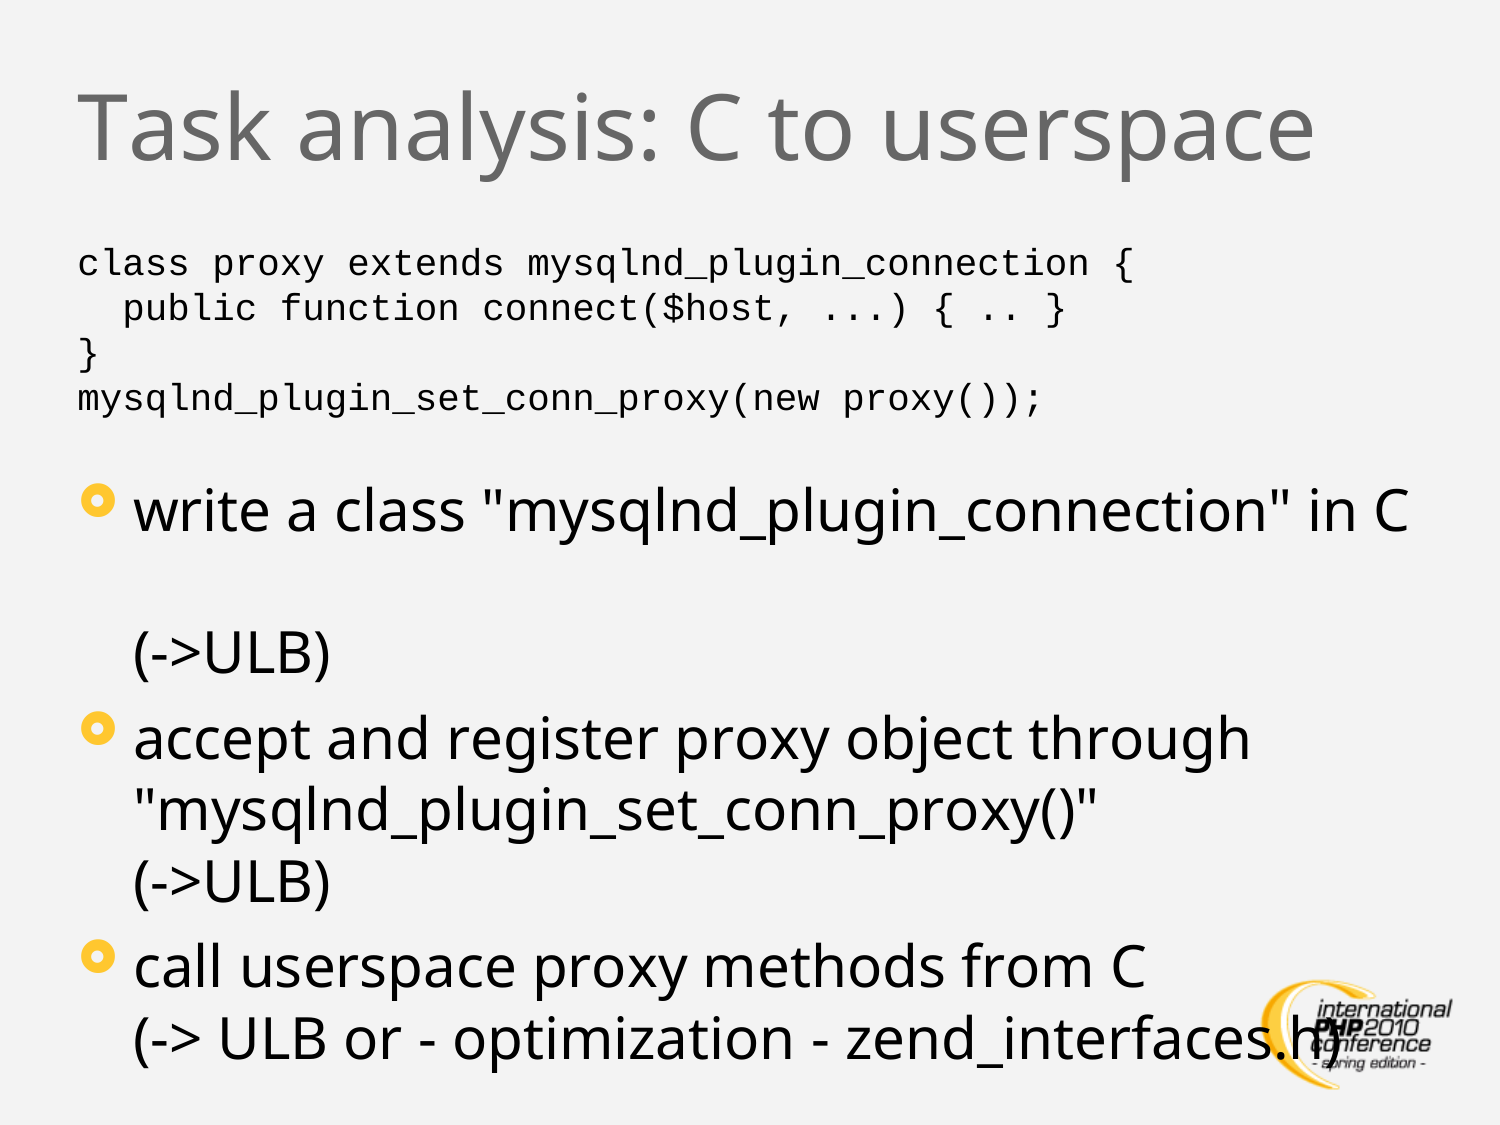

# Task analysis: C to userspace
class proxy extends mysqlnd_plugin_connection {
 public function connect($host, ...) { .. }
}
mysqlnd_plugin_set_conn_proxy(new proxy());
write a class "mysqlnd_plugin_connection" in C
(->ULB)
accept and register proxy object through "mysqlnd_plugin_set_conn_proxy()"
(->ULB)
call userspace proxy methods from C
(-> ULB or - optimization - zend_interfaces.h)